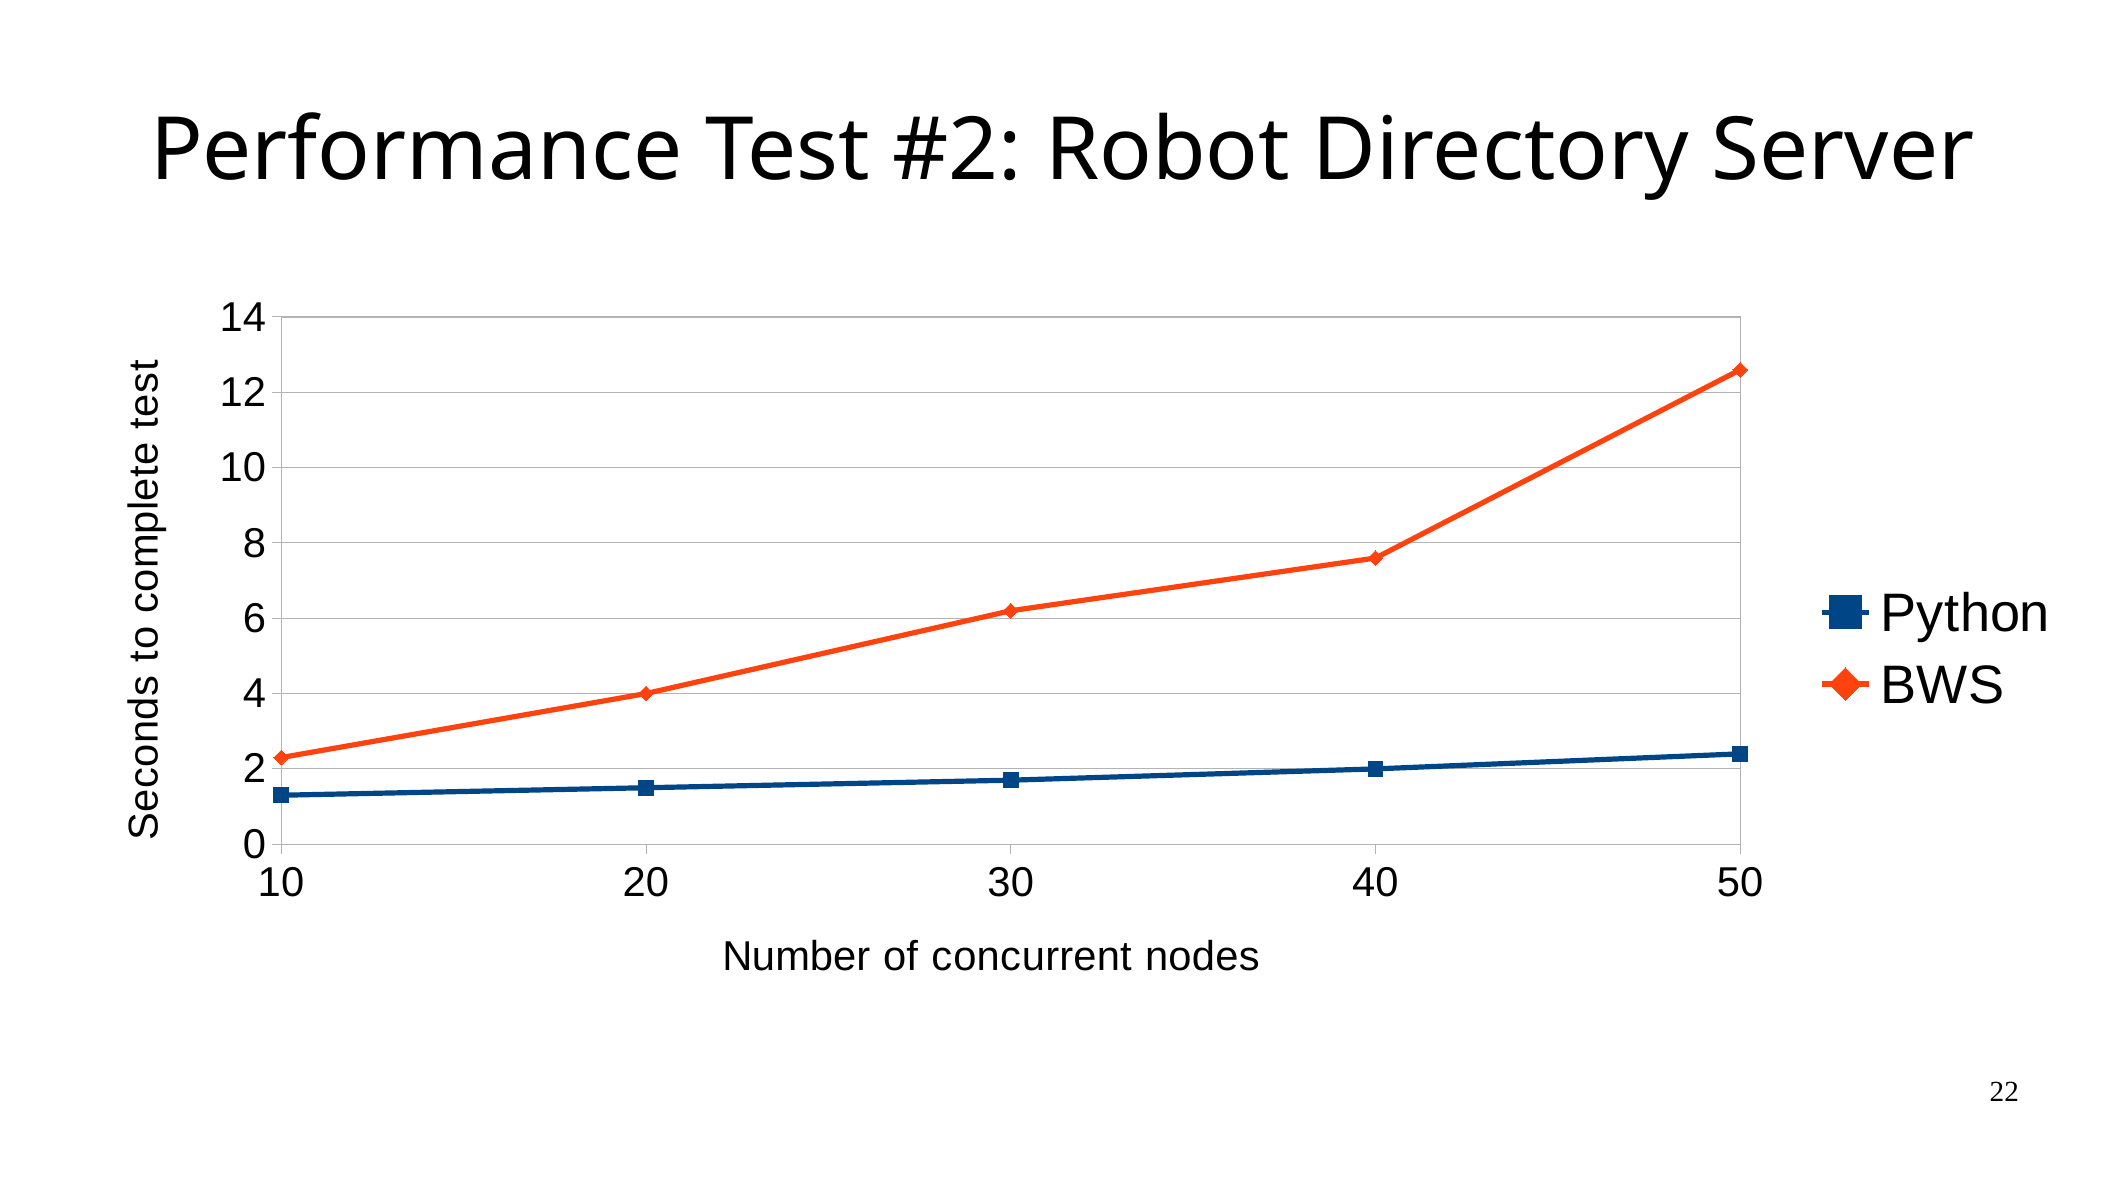

# Performance Test #2: Robot Directory Server
### Chart
| Category | Python | BWS |
|---|---|---|
| 10 | 1.3 | 2.3 |
| 20 | 1.5 | 4.0 |
| 30 | 1.7 | 6.2 |
| 40 | 2.0 | 7.6 |
| 50 | 2.4 | 12.6 |22